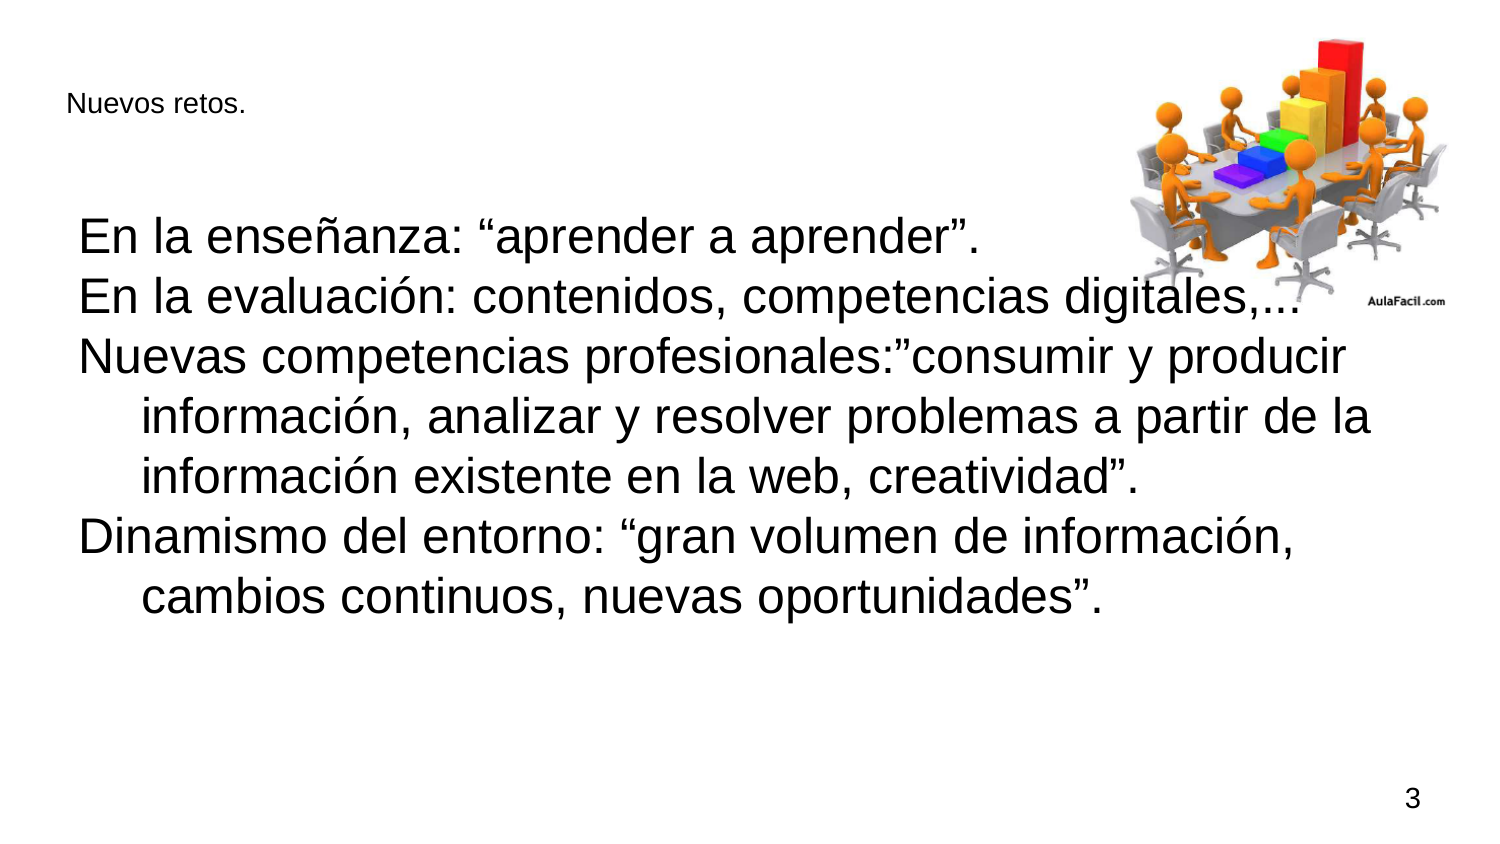

# Nuevos retos.
En la enseñanza: “aprender a aprender”.
En la evaluación: contenidos, competencias digitales,...
Nuevas competencias profesionales:”consumir y producir información, analizar y resolver problemas a partir de la información existente en la web, creatividad”.
Dinamismo del entorno: “gran volumen de información, cambios continuos, nuevas oportunidades”.